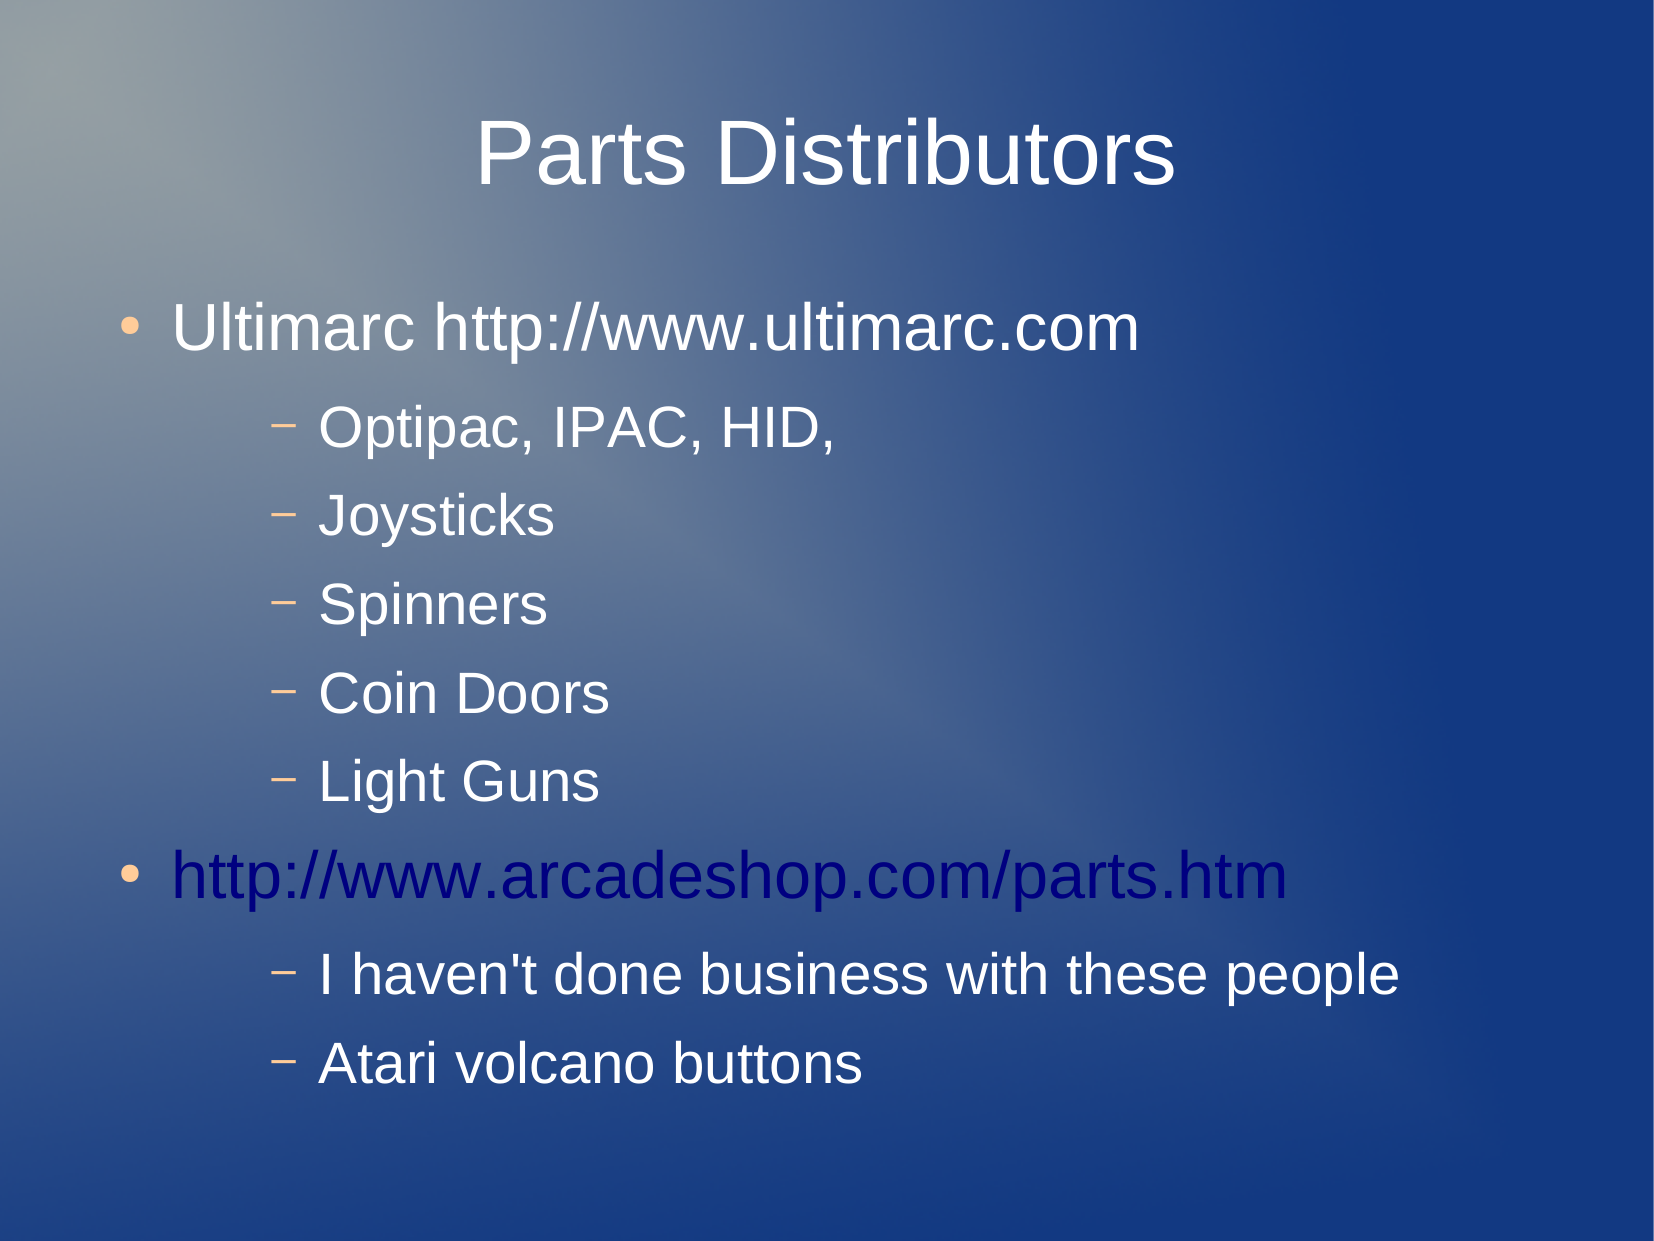

# Parts Distributors
Ultimarc http://www.ultimarc.com
Optipac, IPAC, HID,
Joysticks
Spinners
Coin Doors
Light Guns
http://www.arcadeshop.com/parts.htm
I haven't done business with these people
Atari volcano buttons